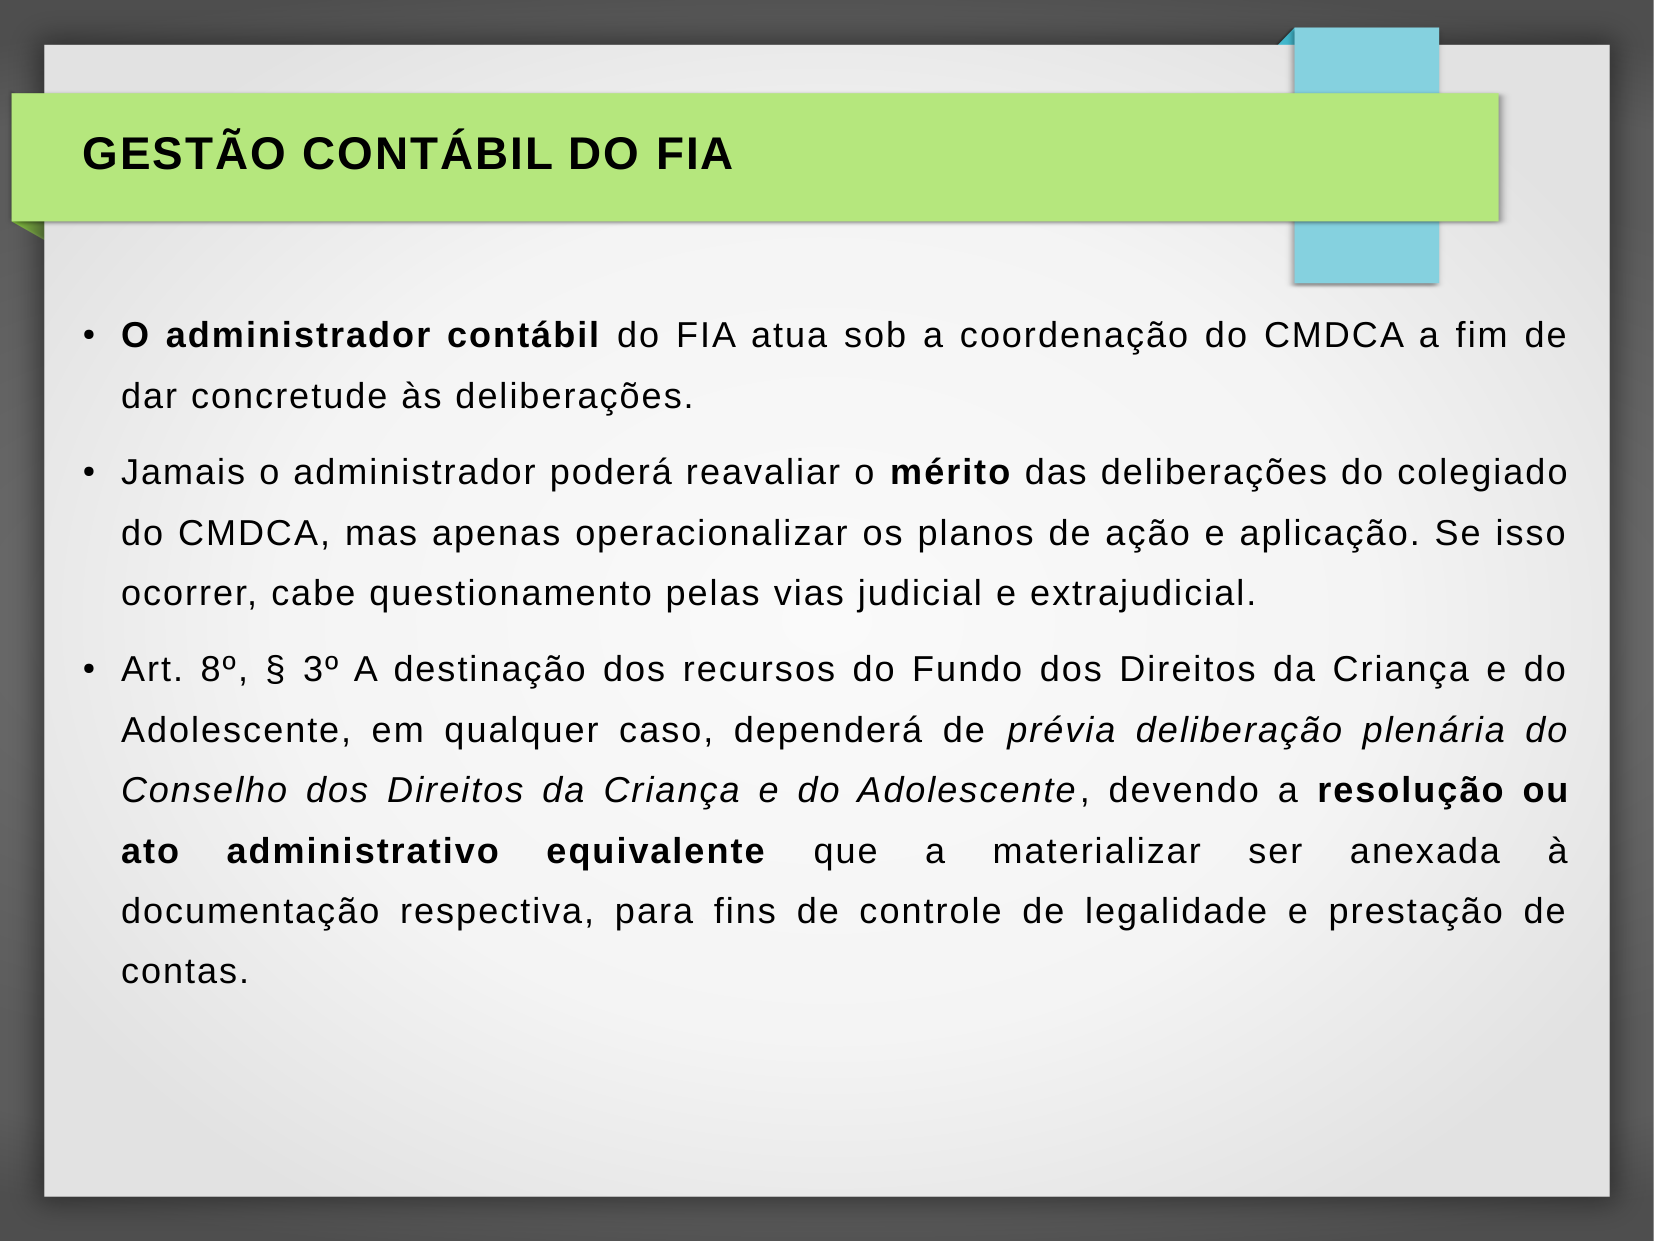

# GESTÃO CONTÁBIL DO FIA
O administrador contábil do FIA atua sob a coordenação do CMDCA a fim de dar concretude às deliberações.
Jamais o administrador poderá reavaliar o mérito das deliberações do colegiado do CMDCA, mas apenas operacionalizar os planos de ação e aplicação. Se isso ocorrer, cabe questionamento pelas vias judicial e extrajudicial.
Art. 8º, § 3º A destinação dos recursos do Fundo dos Direitos da Criança e do Adolescente, em qualquer caso, dependerá de prévia deliberação plenária do Conselho dos Direitos da Criança e do Adolescente, devendo a resolução ou ato administrativo equivalente que a materializar ser anexada à documentação respectiva, para fins de controle de legalidade e prestação de contas.